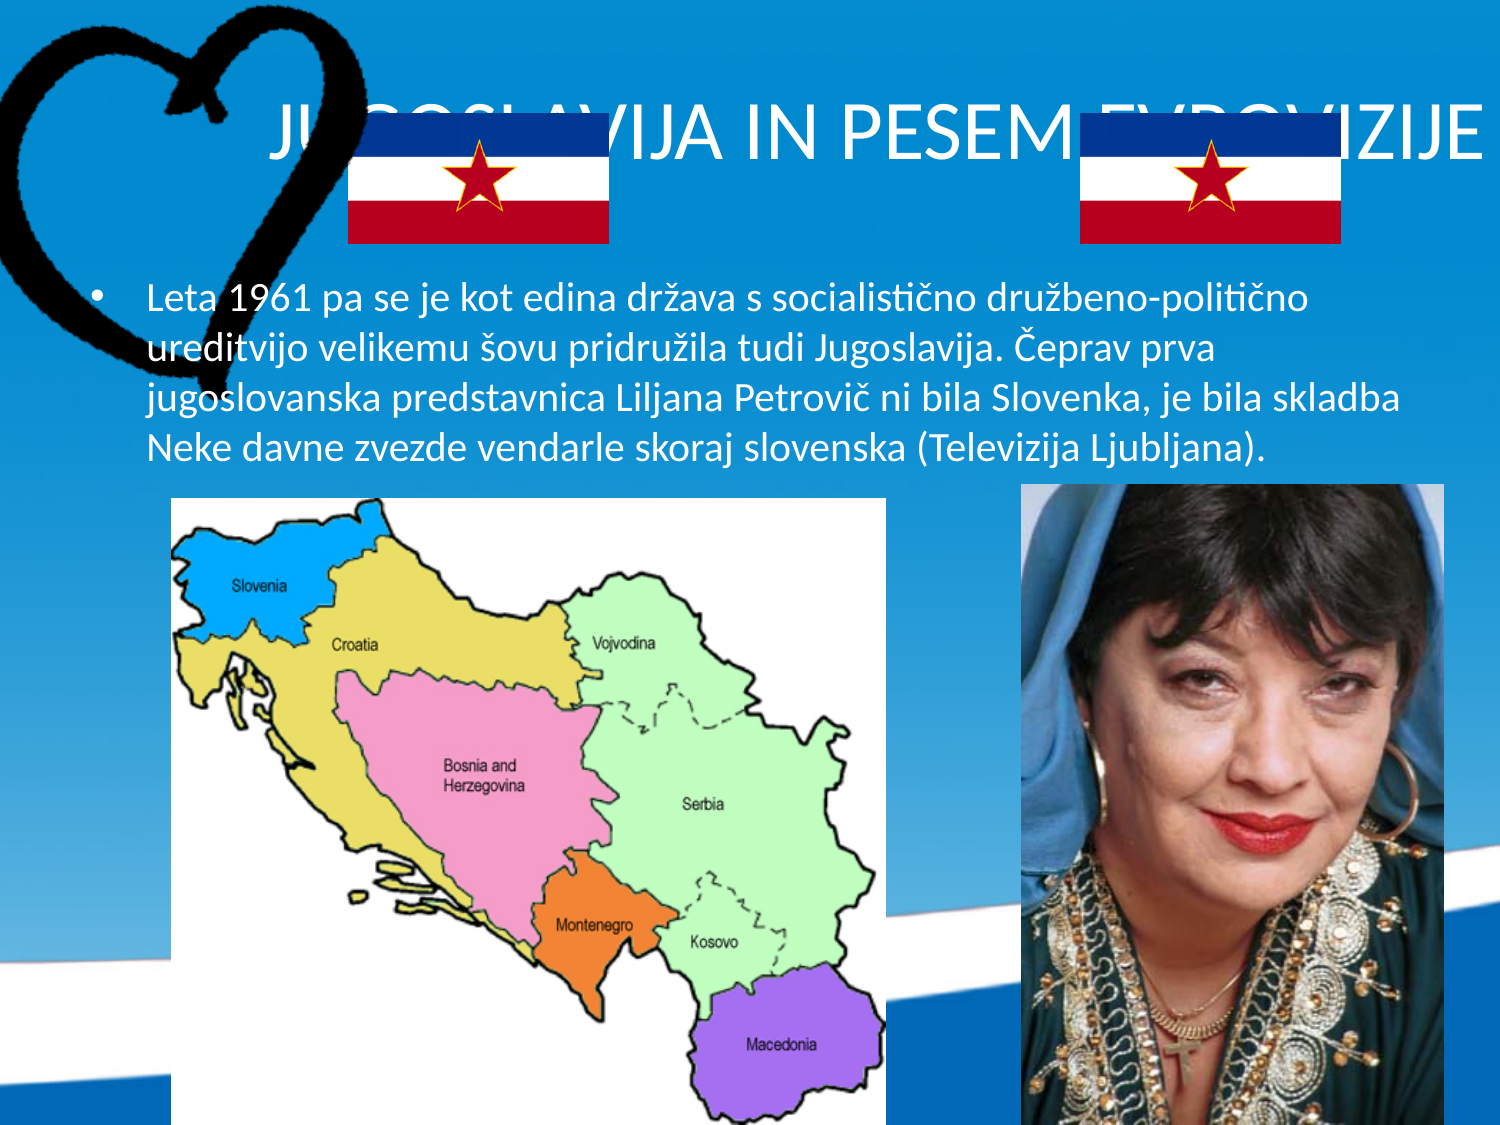

# JUGOSLAVIJA IN PESEM EVROVIZIJE
Leta 1961 pa se je kot edina država s socialistično družbeno-politično ureditvijo velikemu šovu pridružila tudi Jugoslavija. Čeprav prva jugoslovanska predstavnica Liljana Petrovič ni bila Slovenka, je bila skladba Neke davne zvezde vendarle skoraj slovenska (Televizija Ljubljana).